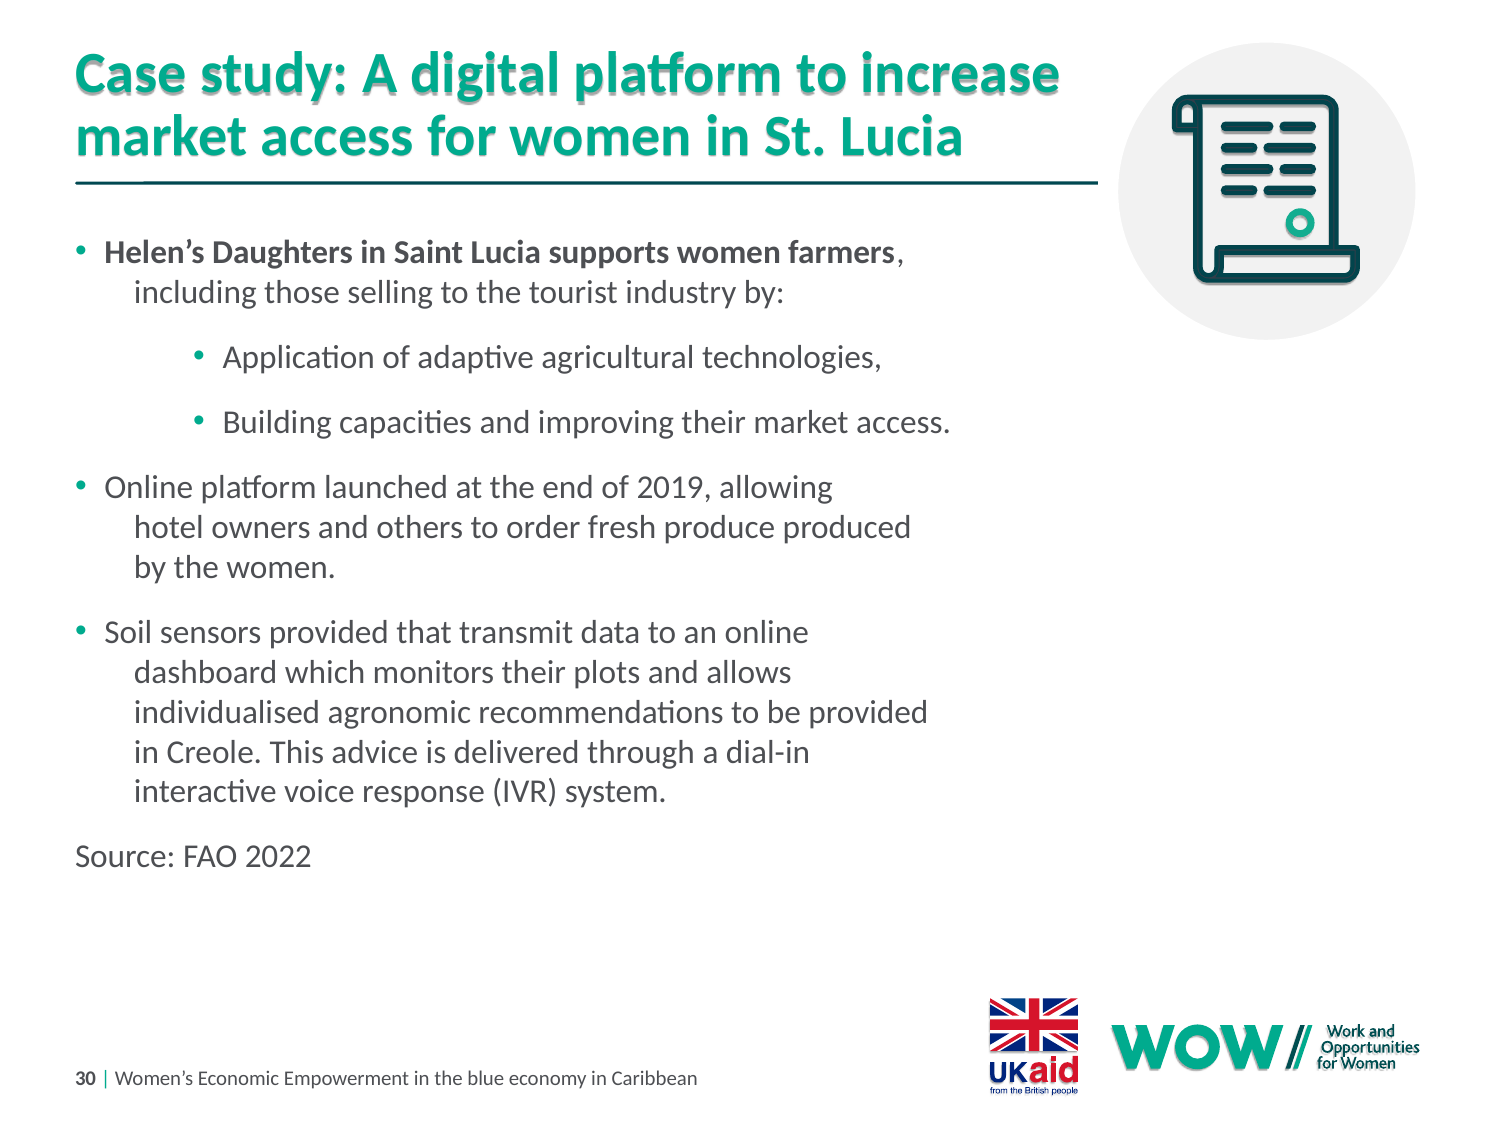

# Case study: A digital platform to increase market access for women in St. Lucia
Helen’s Daughters in Saint Lucia supports women farmers, including those selling to the tourist industry by:
Application of adaptive agricultural technologies,
Building capacities and improving their market access.
Online platform launched at the end of 2019, allowing
hotel owners and others to order fresh produce produced
by the women.
Soil sensors provided that transmit data to an online dashboard which monitors their plots and allows individualised agronomic recommendations to be provided in Creole. This advice is delivered through a dial-in interactive voice response (IVR) system.
Source: FAO 2022
 | Women’s Economic Empowerment in the blue economy in Caribbean